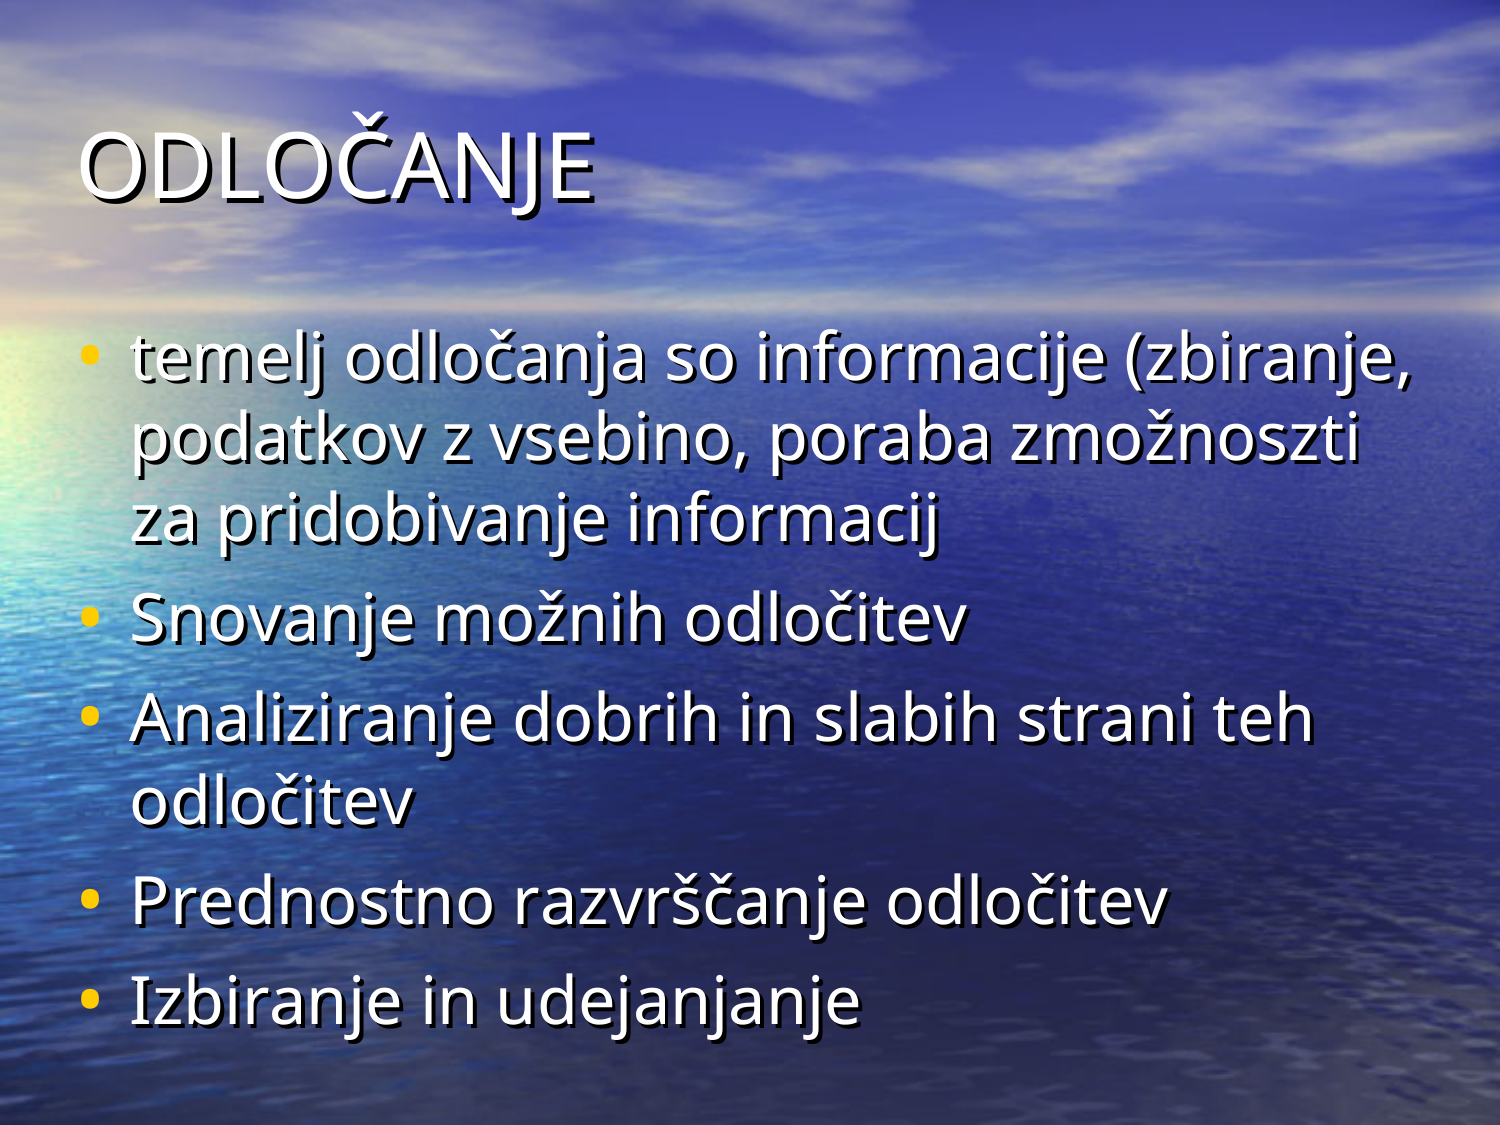

# ODLOČANJE
temelj odločanja so informacije (zbiranje, podatkov z vsebino, poraba zmožnoszti za pridobivanje informacij
Snovanje možnih odločitev
Analiziranje dobrih in slabih strani teh odločitev
Prednostno razvrščanje odločitev
Izbiranje in udejanjanje